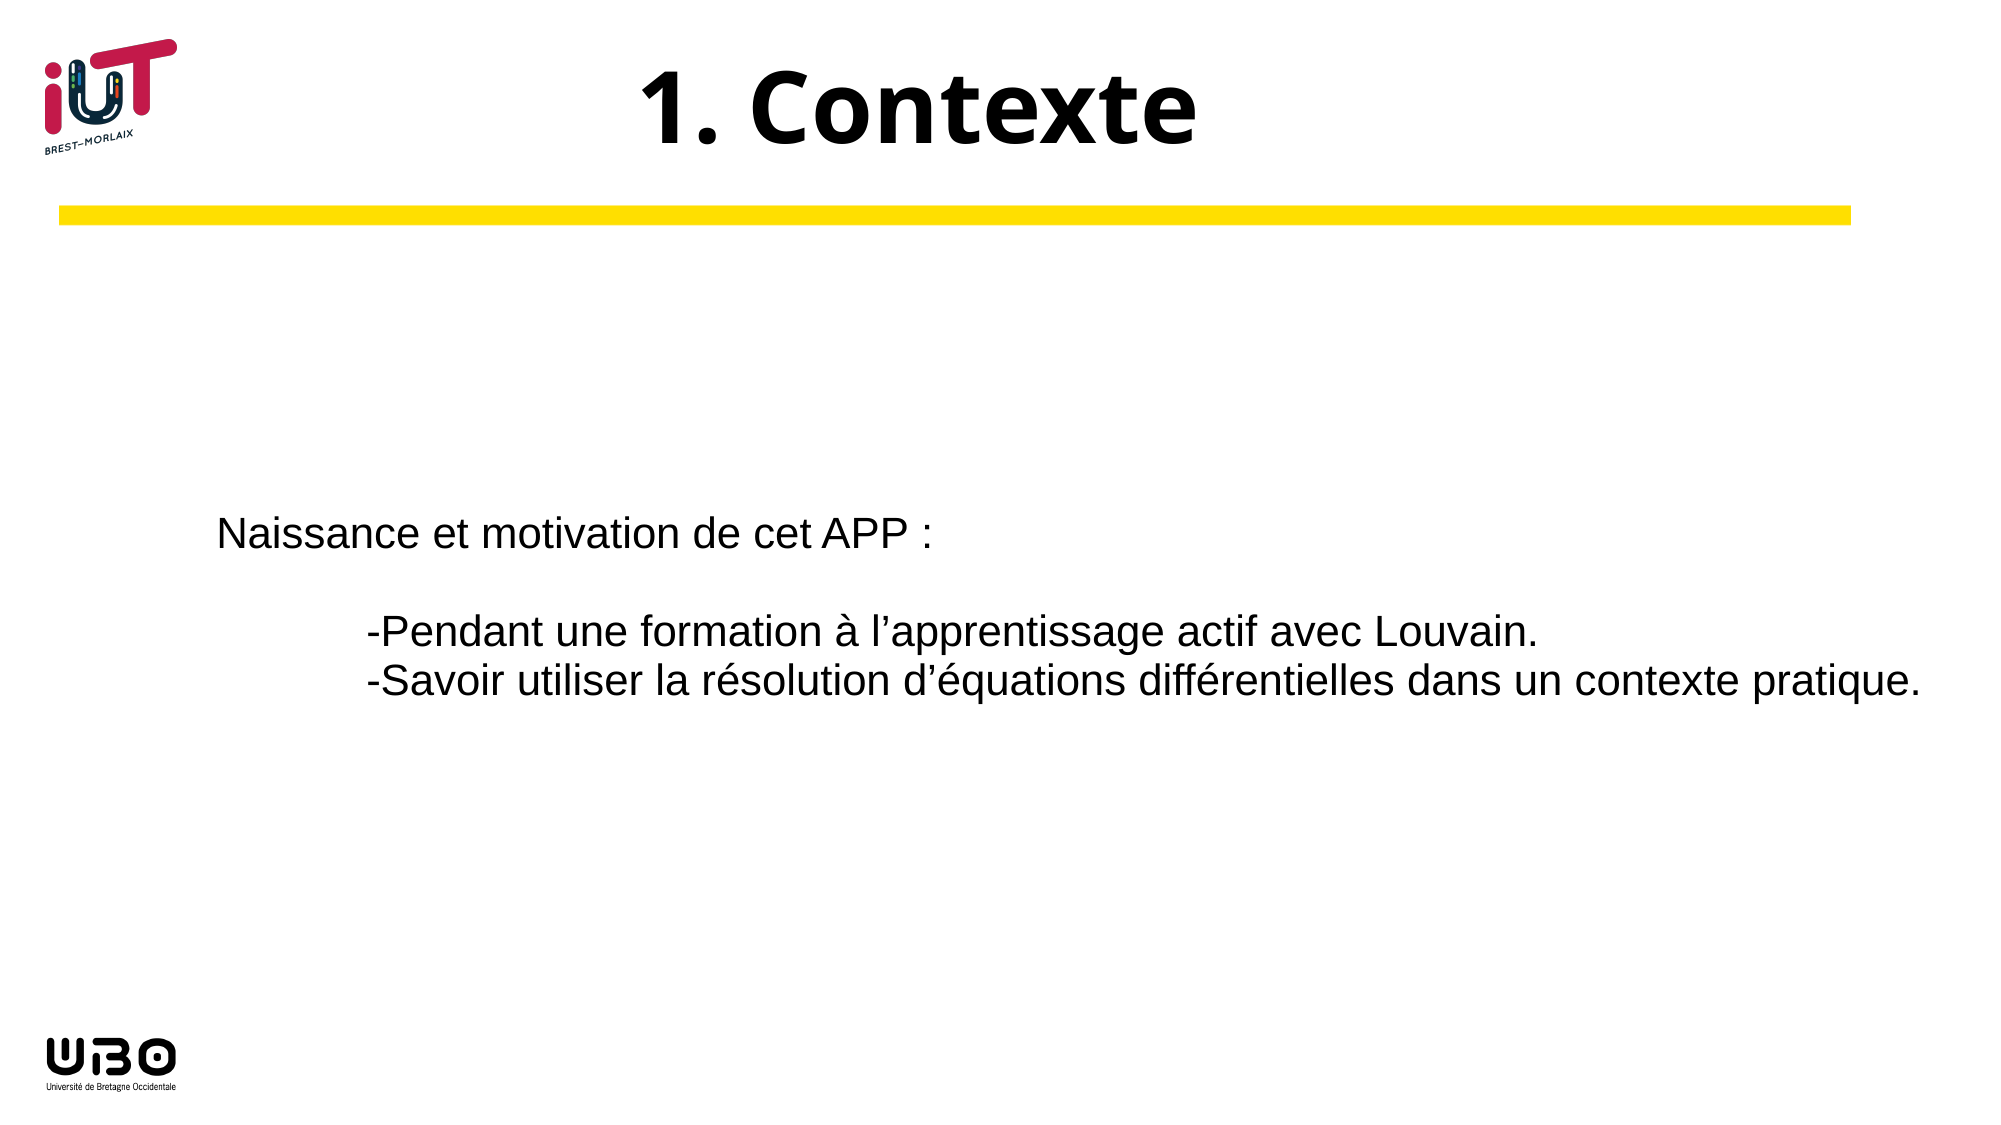

1. Contexte
#
Naissance et motivation de cet APP :
	-Pendant une formation à l’apprentissage actif avec Louvain.
	-Savoir utiliser la résolution d’équations différentielles dans un contexte pratique.